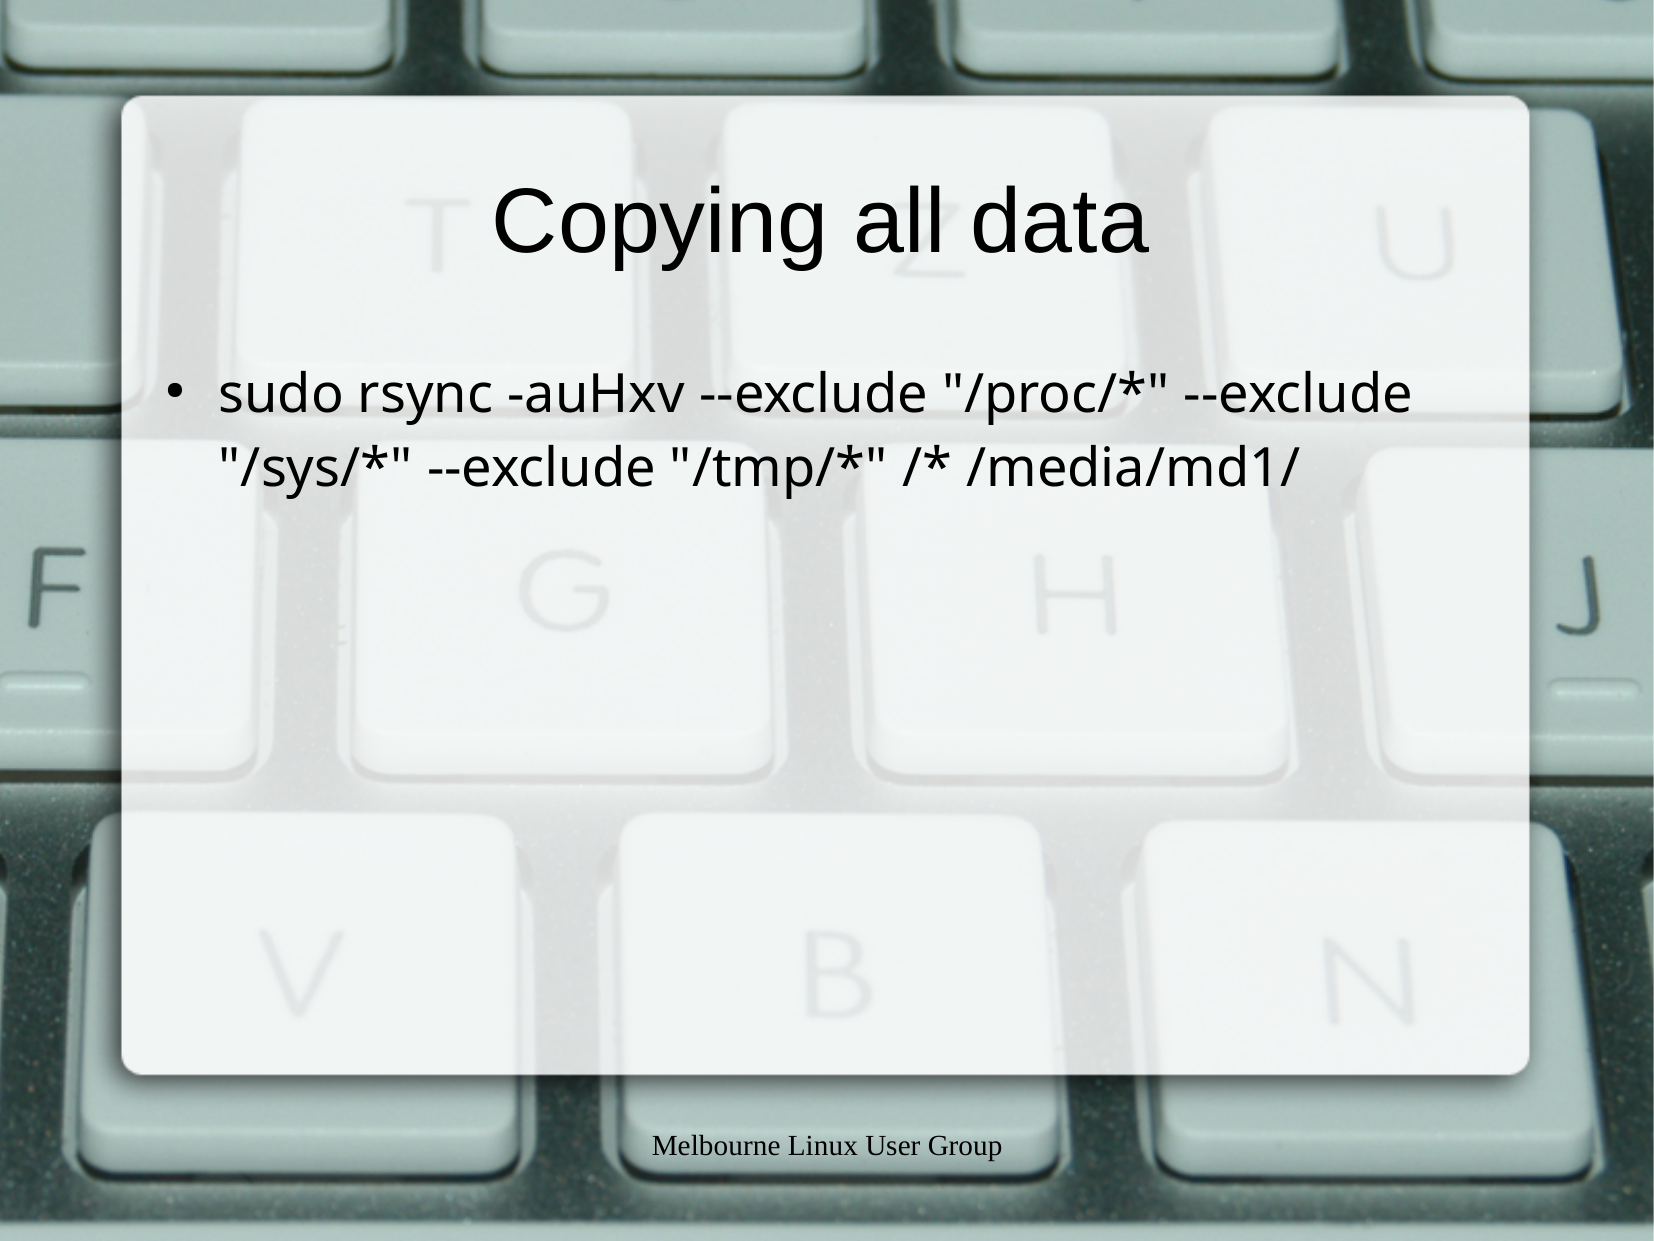

# Copying all data
sudo rsync -auHxv --exclude "/proc/*" --exclude "/sys/*" --exclude "/tmp/*" /* /media/md1/
Melbourne Linux User Group